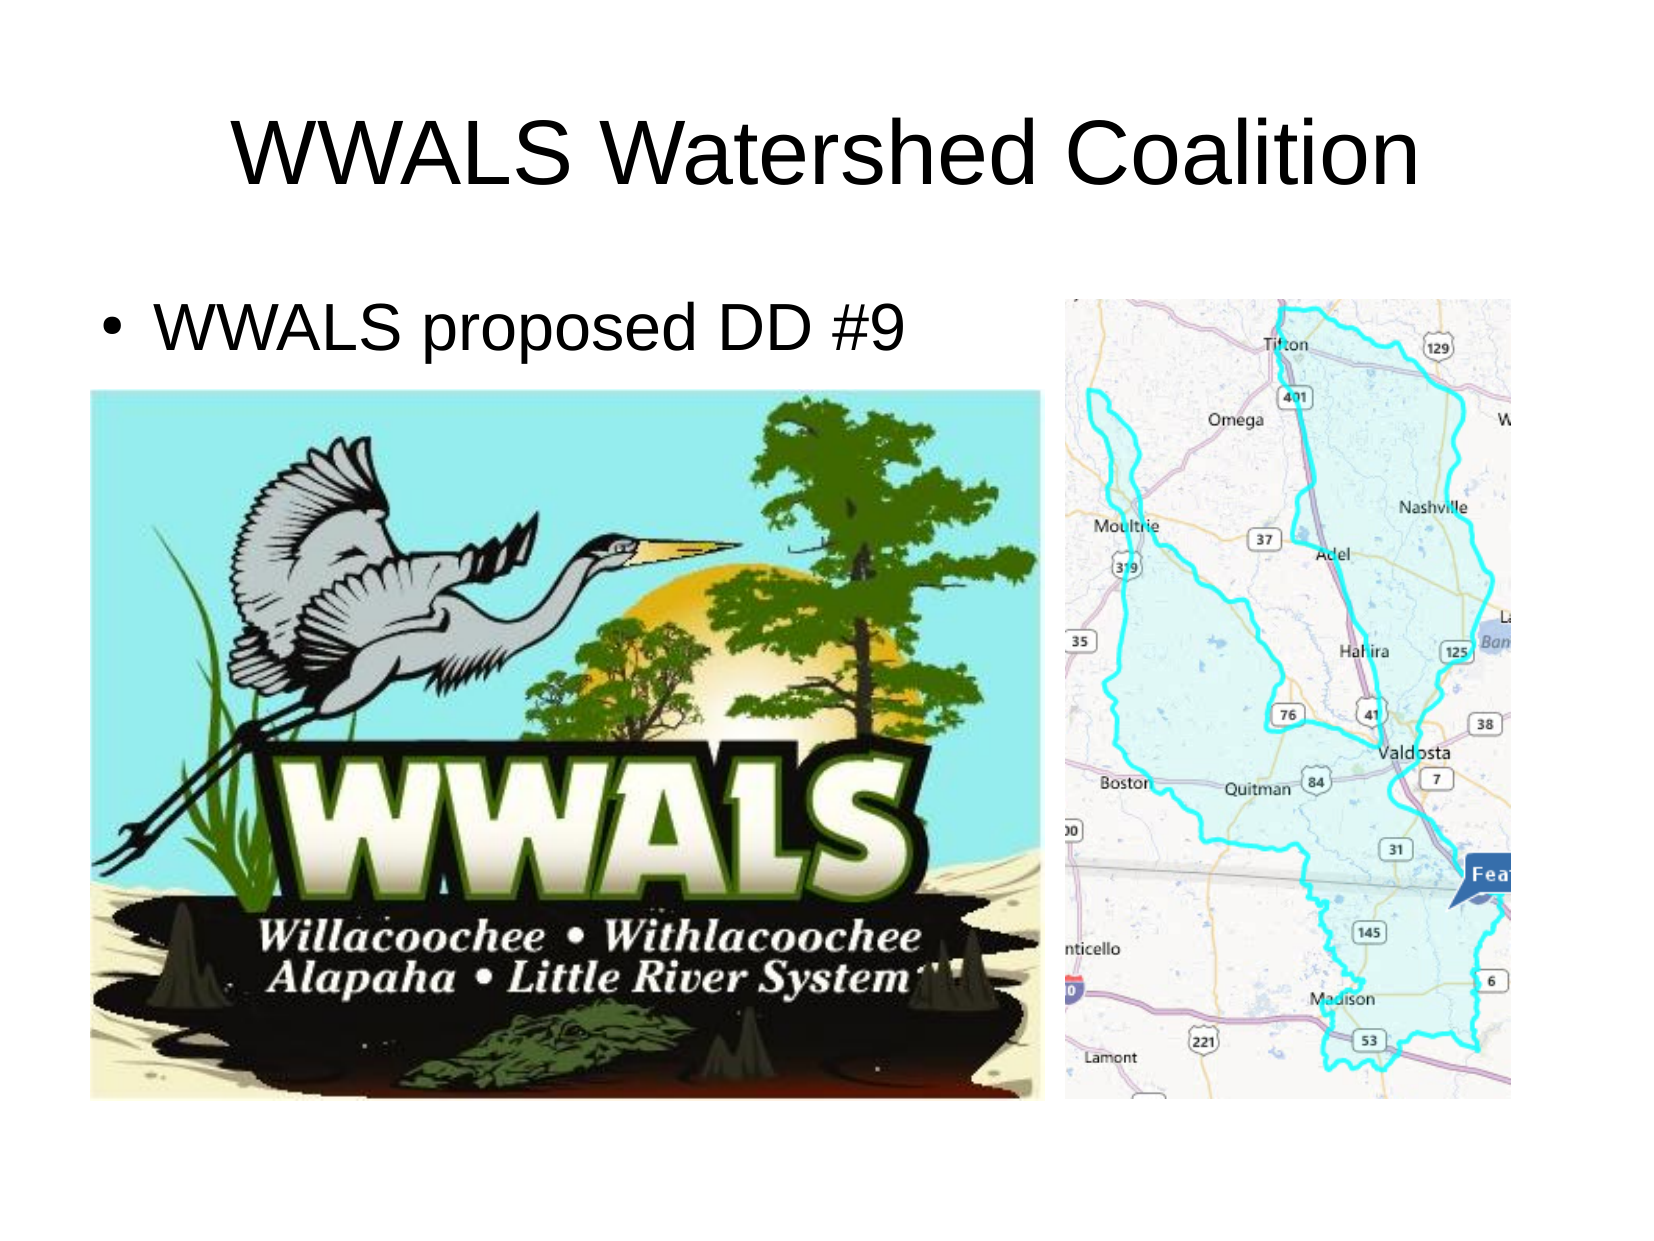

# WWALS Watershed Coalition
WWALS proposed DD #9